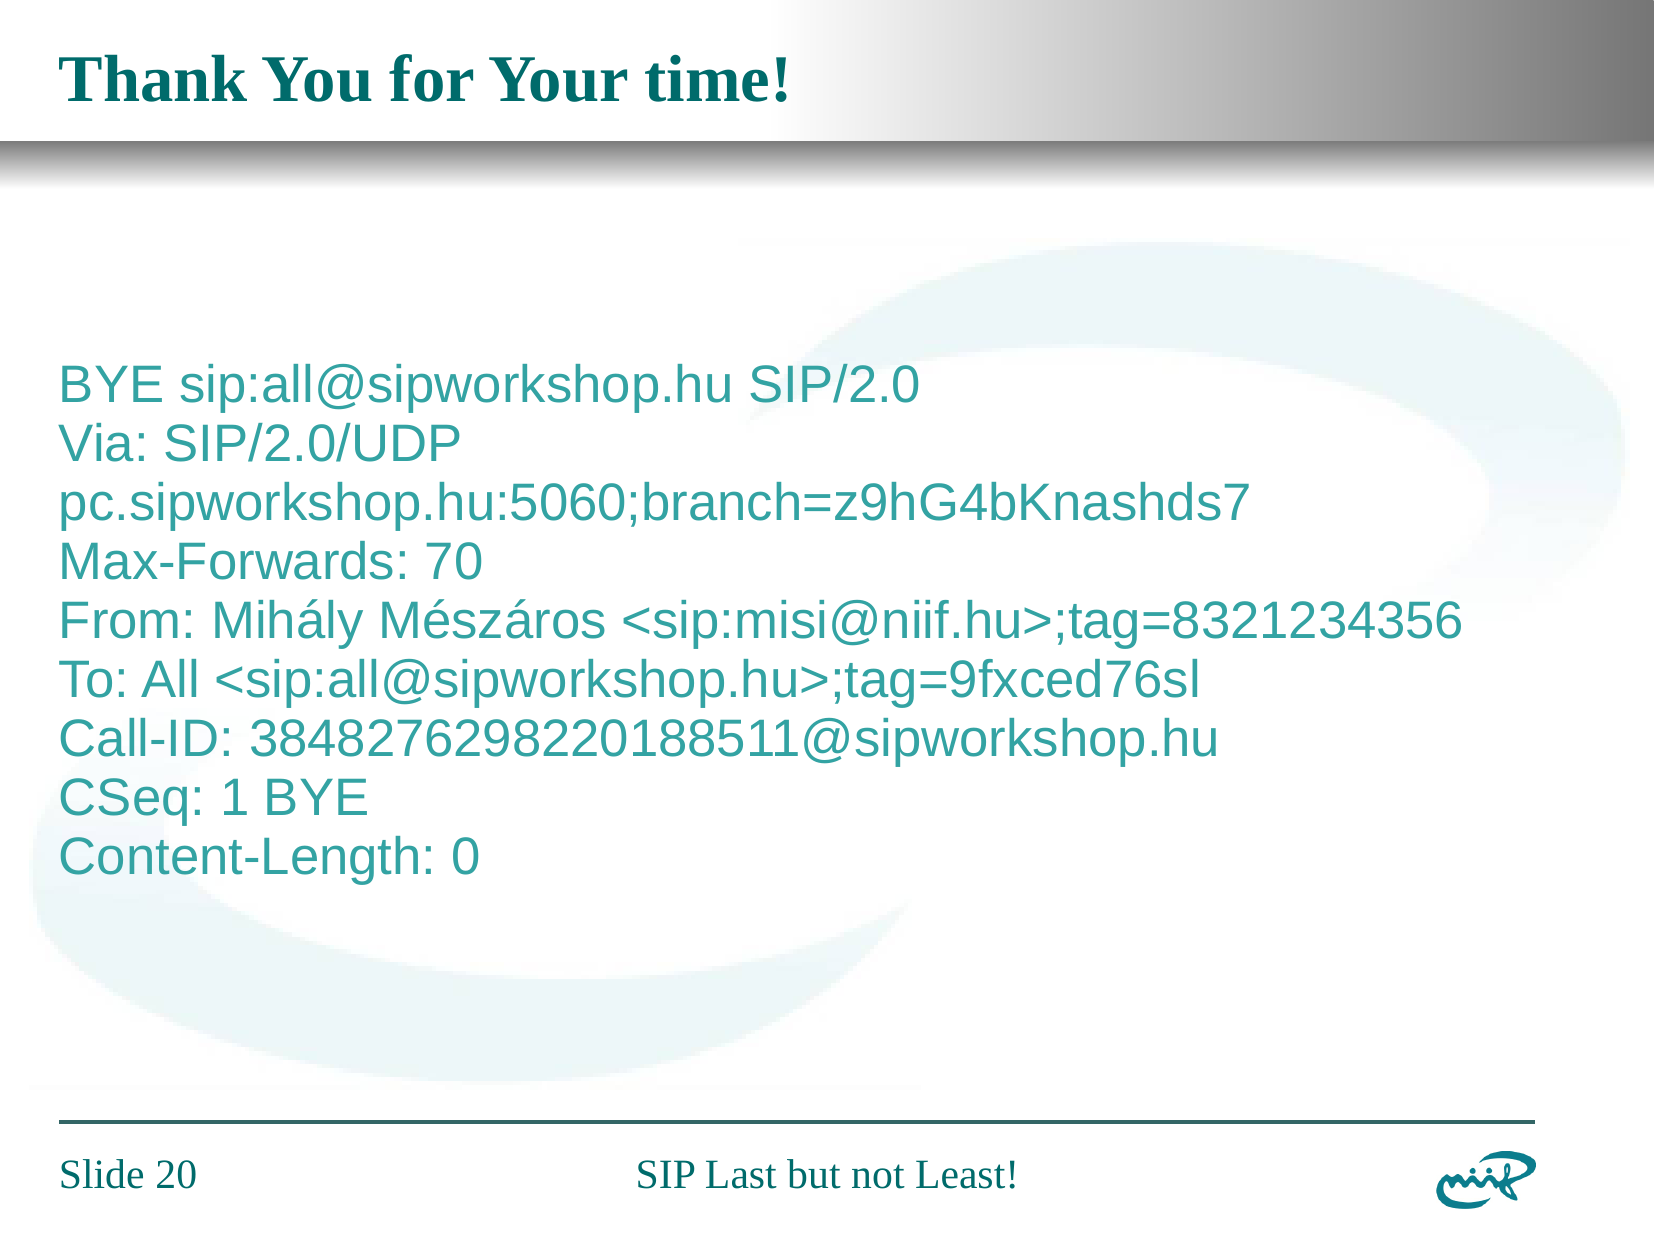

# Thank You for Your time!
BYE sip:all@sipworkshop.hu SIP/2.0
Via: SIP/2.0/UDP pc.sipworkshop.hu:5060;branch=z9hG4bKnashds7
Max-Forwards: 70
From: Mihály Mészáros <sip:misi@niif.hu>;tag=8321234356
To: All <sip:all@sipworkshop.hu>;tag=9fxced76sl
Call-ID: 3848276298220188511@sipworkshop.hu
CSeq: 1 BYE
Content-Length: 0
20
SIP Last but not Least!